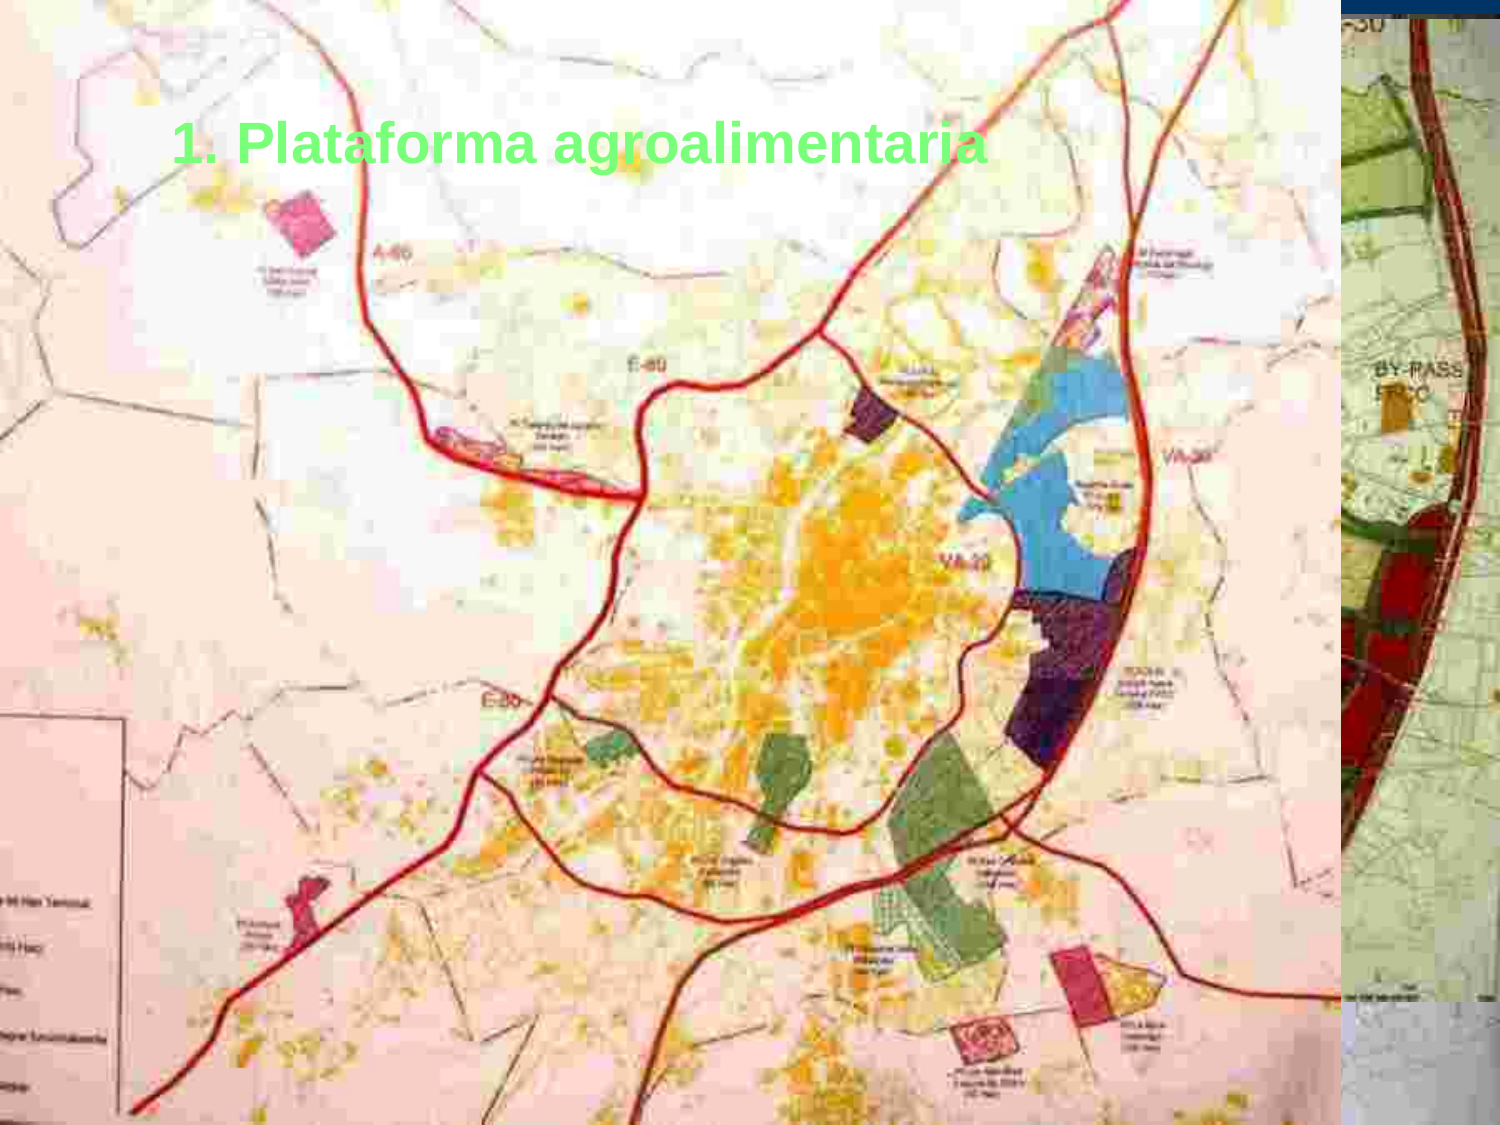

Estrategia urbanística. 7 de noviembre de 2016
1. Plataforma agroalimentaria
280 has. (2017-2015)
1º. Ha de fomentar y potenciar la especialización agroalimentaria, buscando la atracción tanto de la gran industria agroalimentaria como de la pequeña y mediana empresa, integrada tanto en el sector principal, como en su clúster o en otros complementarios.
2º. Otro objetivo: la formalización de una estrategia mucho más amplia, de consolidación de espacios productivos del alfoz, focalizada a la gestión de los flujos de mercancías a través del complejo, y por consiguiente la generación de un nicho de especialización logístico industrial en dicha área